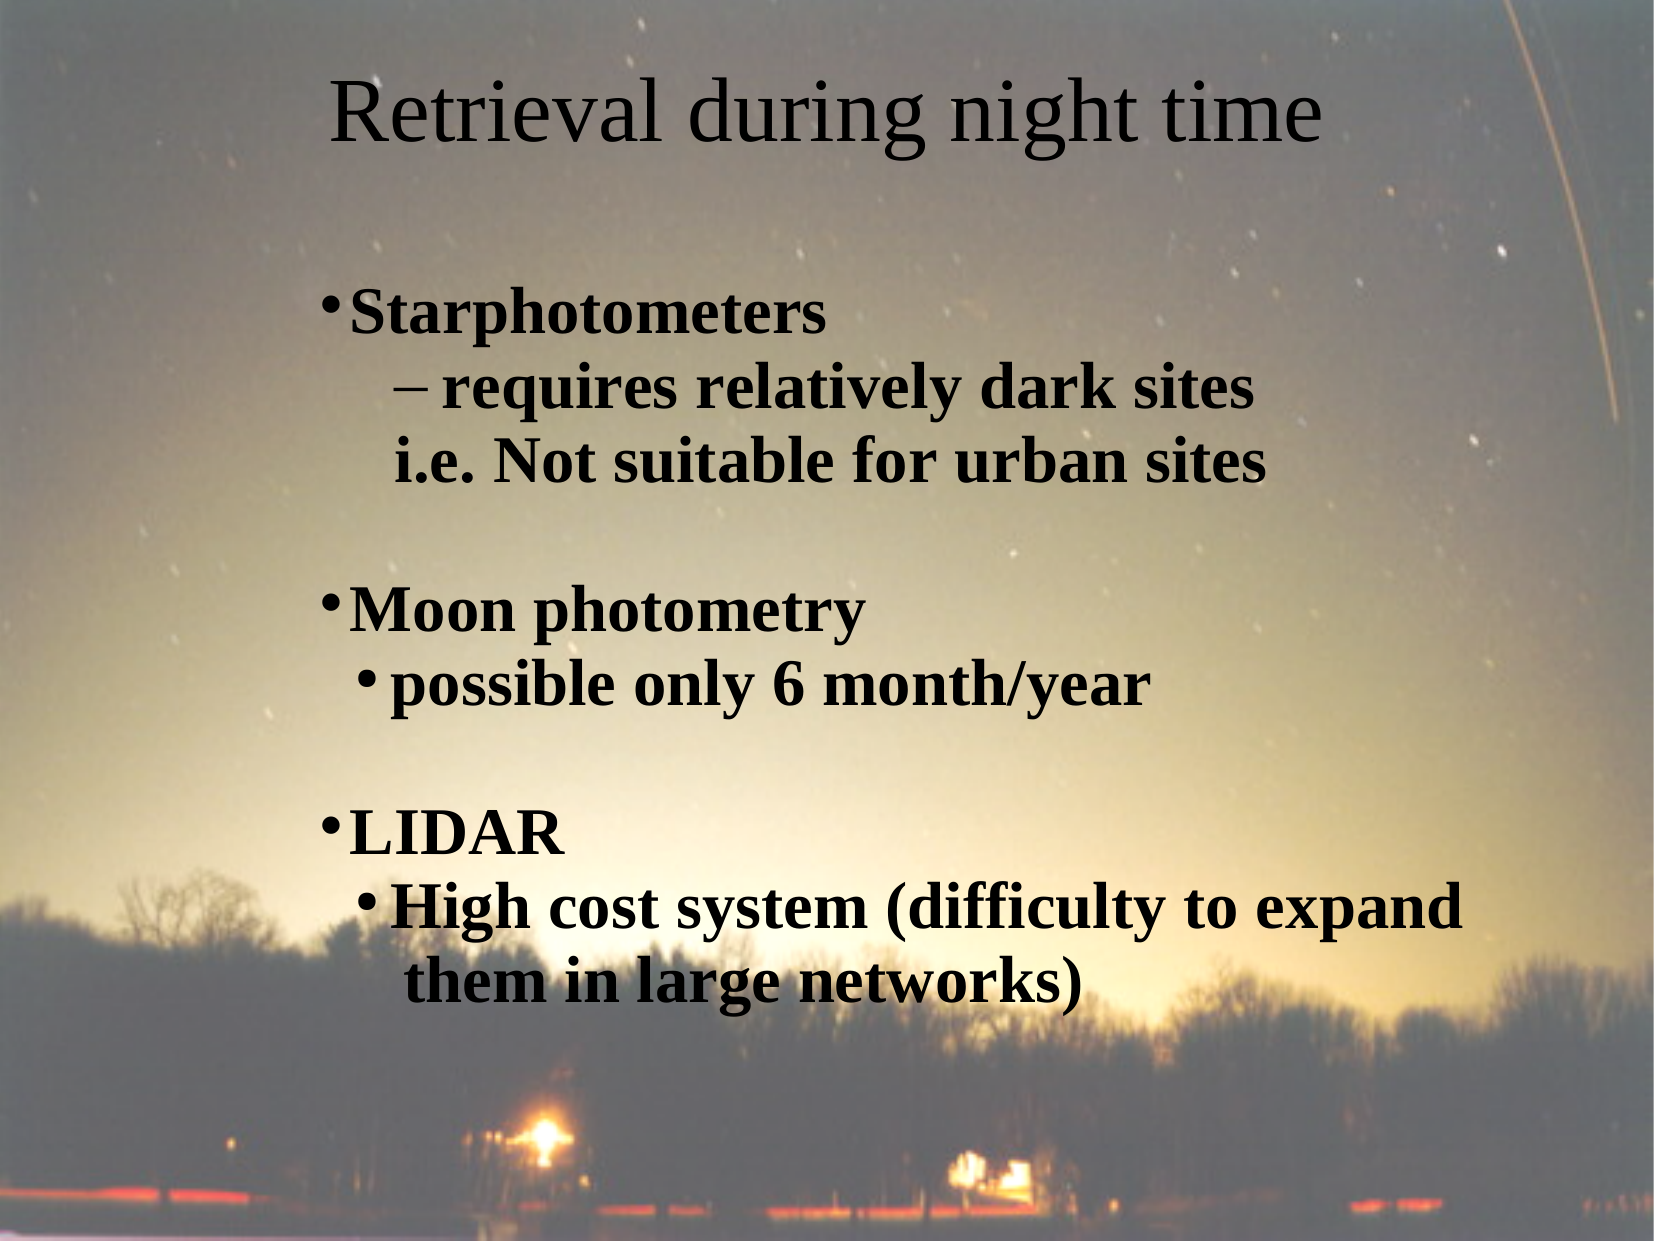

# Retrieval during night time
Starphotometers
requires relatively dark sites
	i.e. Not suitable for urban sites
Moon photometry
possible only 6 month/year
LIDAR
High cost system (difficulty to expand
 them in large networks)